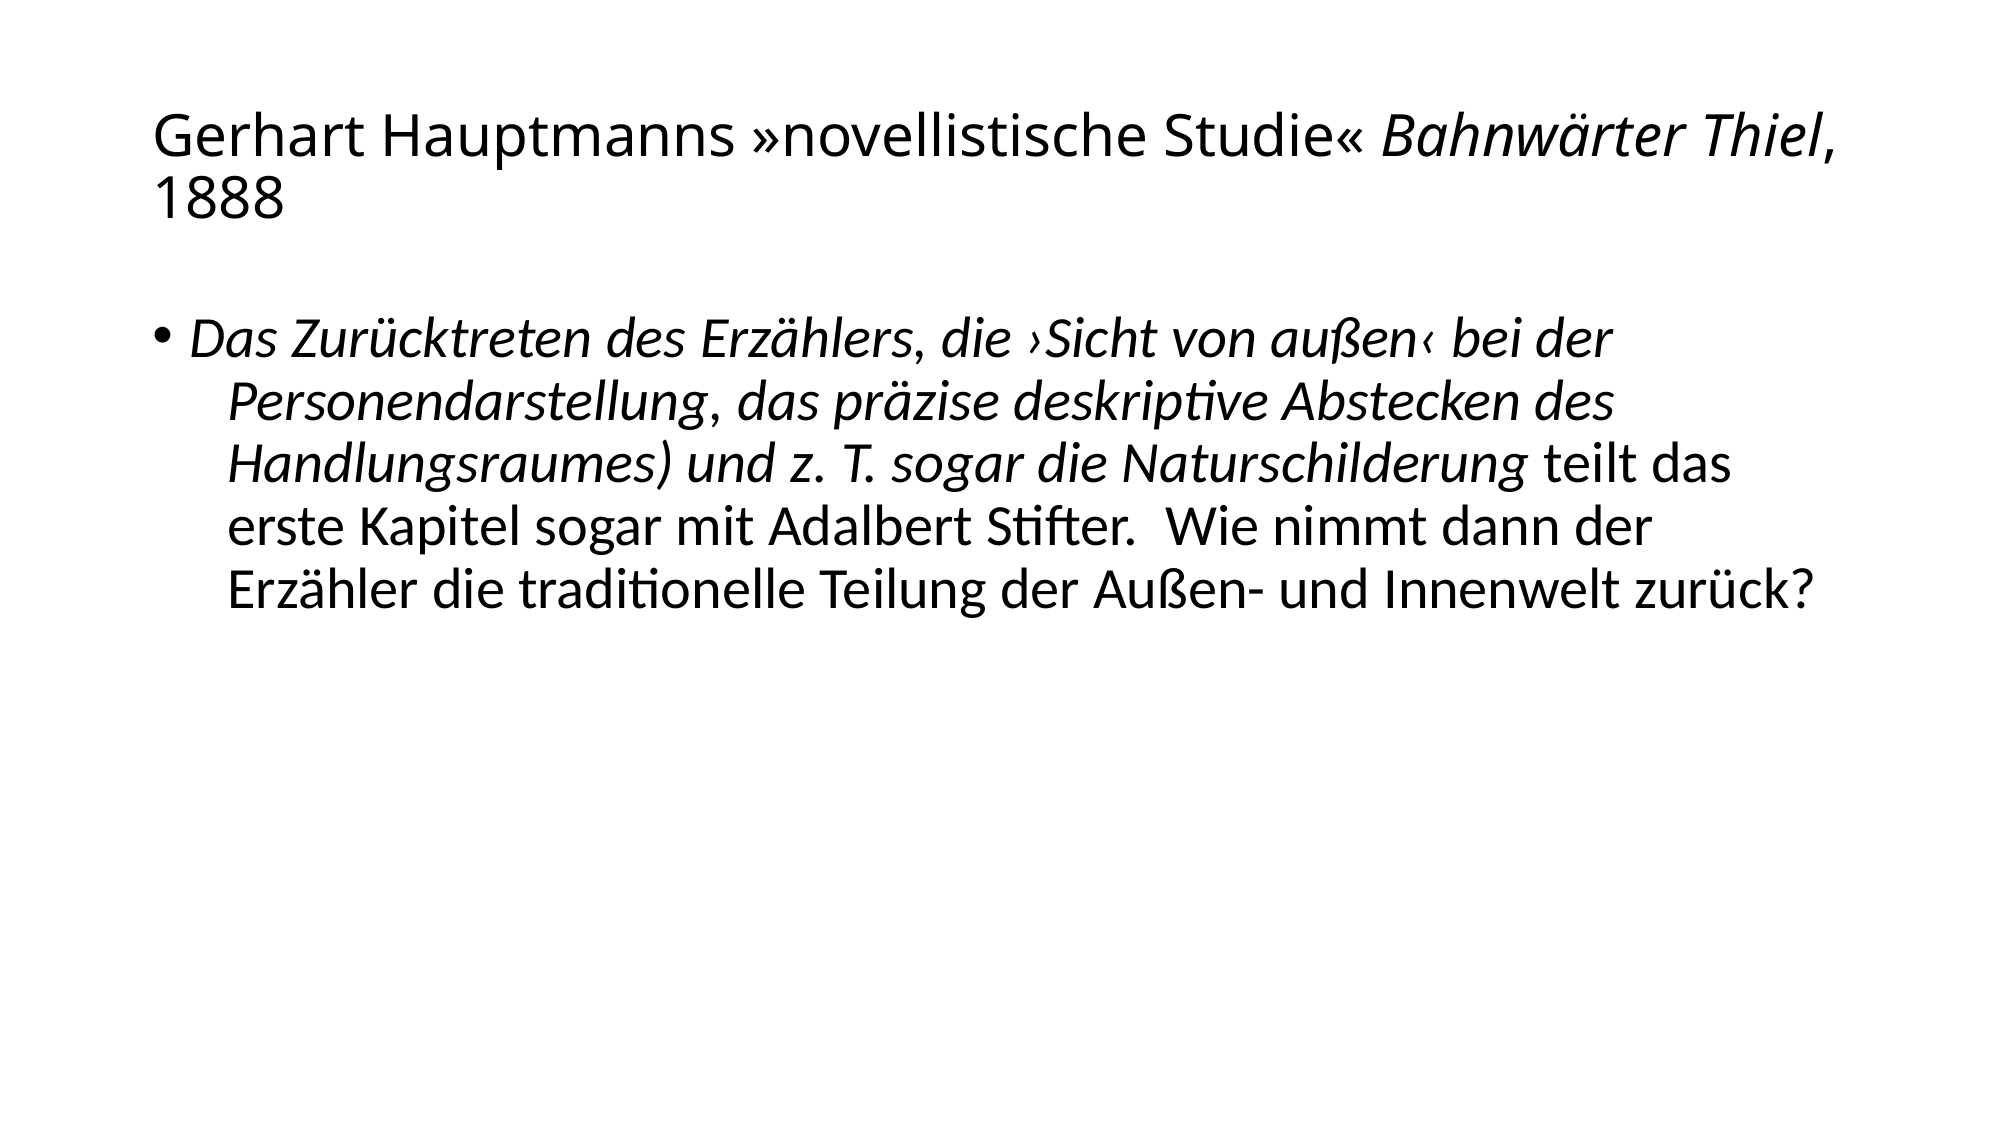

# Gerhart Hauptmanns »novellistische Studie« Bahnwärter Thiel, 1888
Das Zurücktreten des Erzählers, die ›Sicht von außen‹ bei der Personendarstellung, das präzise deskriptive Abstecken des Handlungsraumes) und z. T. sogar die Naturschilderung teilt das erste Kapitel sogar mit Adalbert Stifter. Wie nimmt dann der Erzähler die traditionelle Teilung der Außen- und Innenwelt zurück?